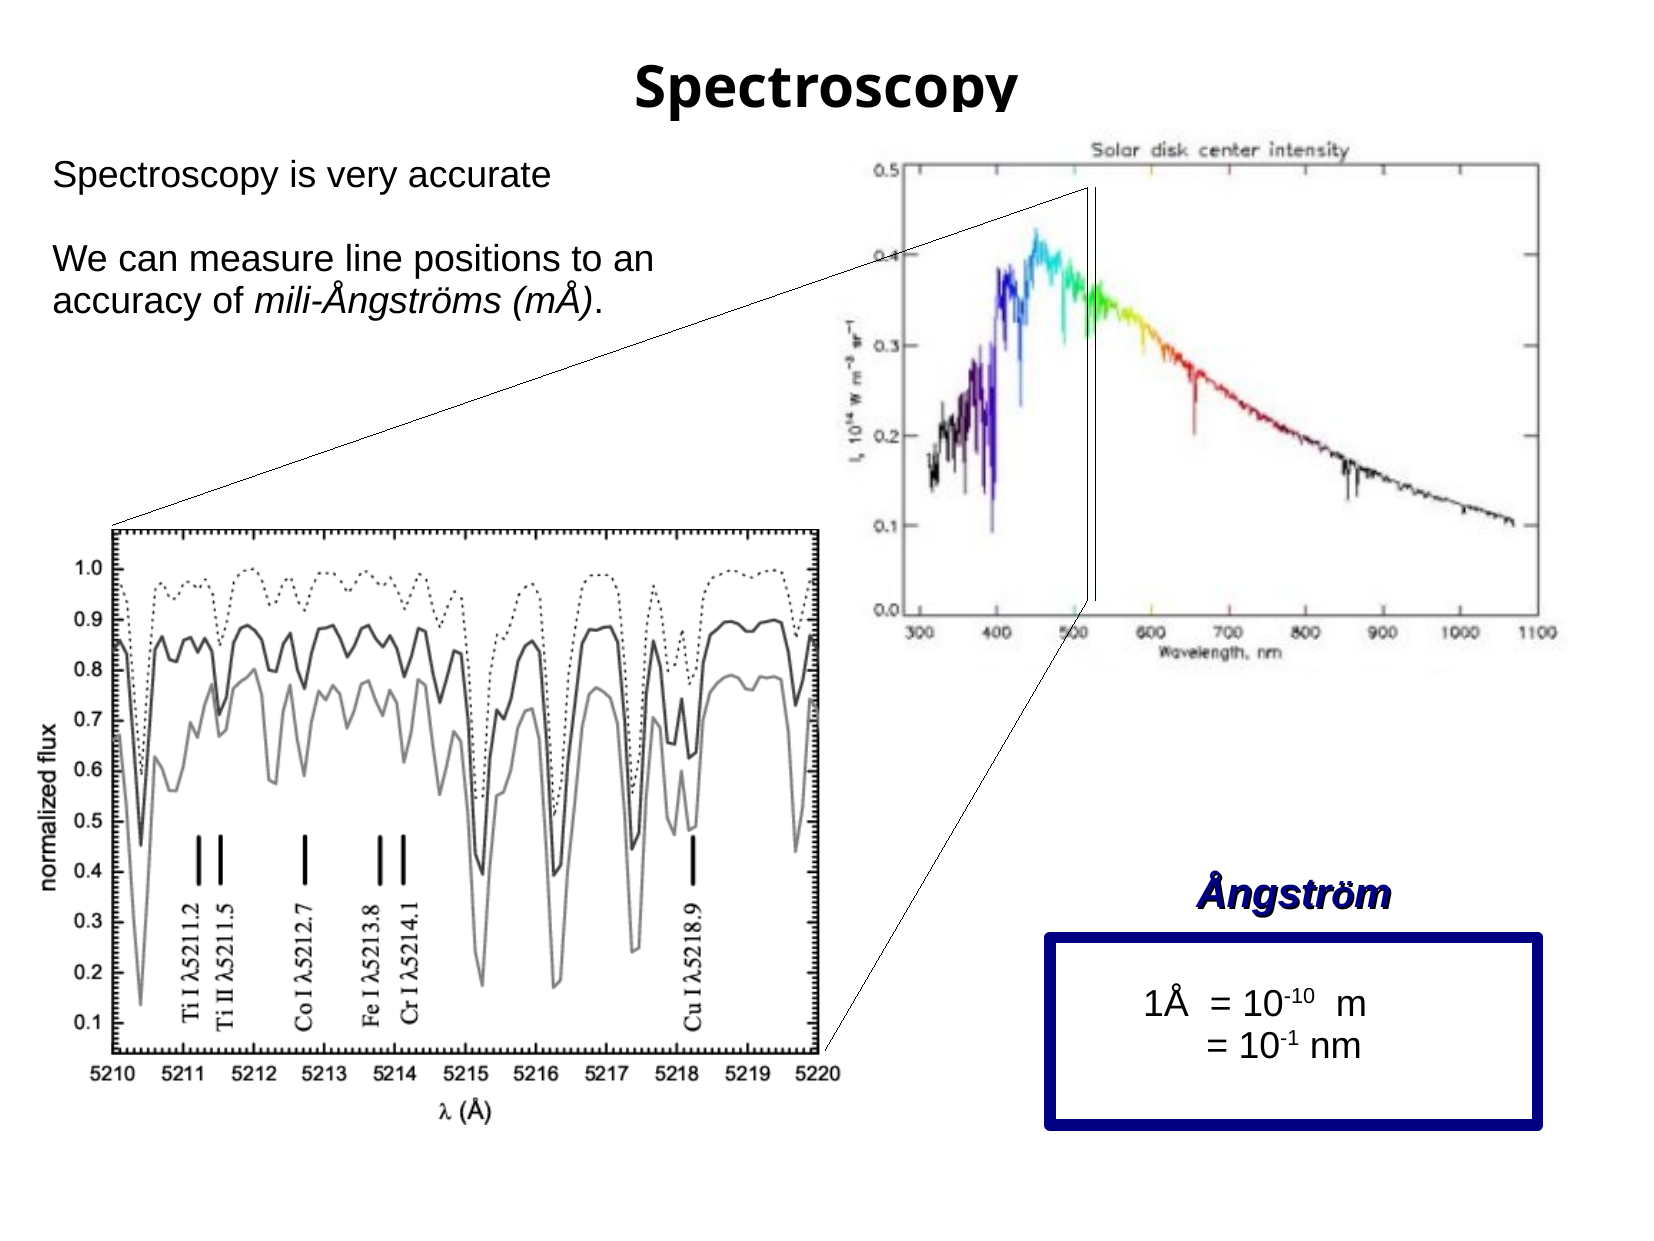

Spectroscopy
Spectroscopy is very accurate
We can measure line positions to an
accuracy of mili-Ångströms (mÅ).
Ångström
1Å = 10-10 m
 = 10-1 nm